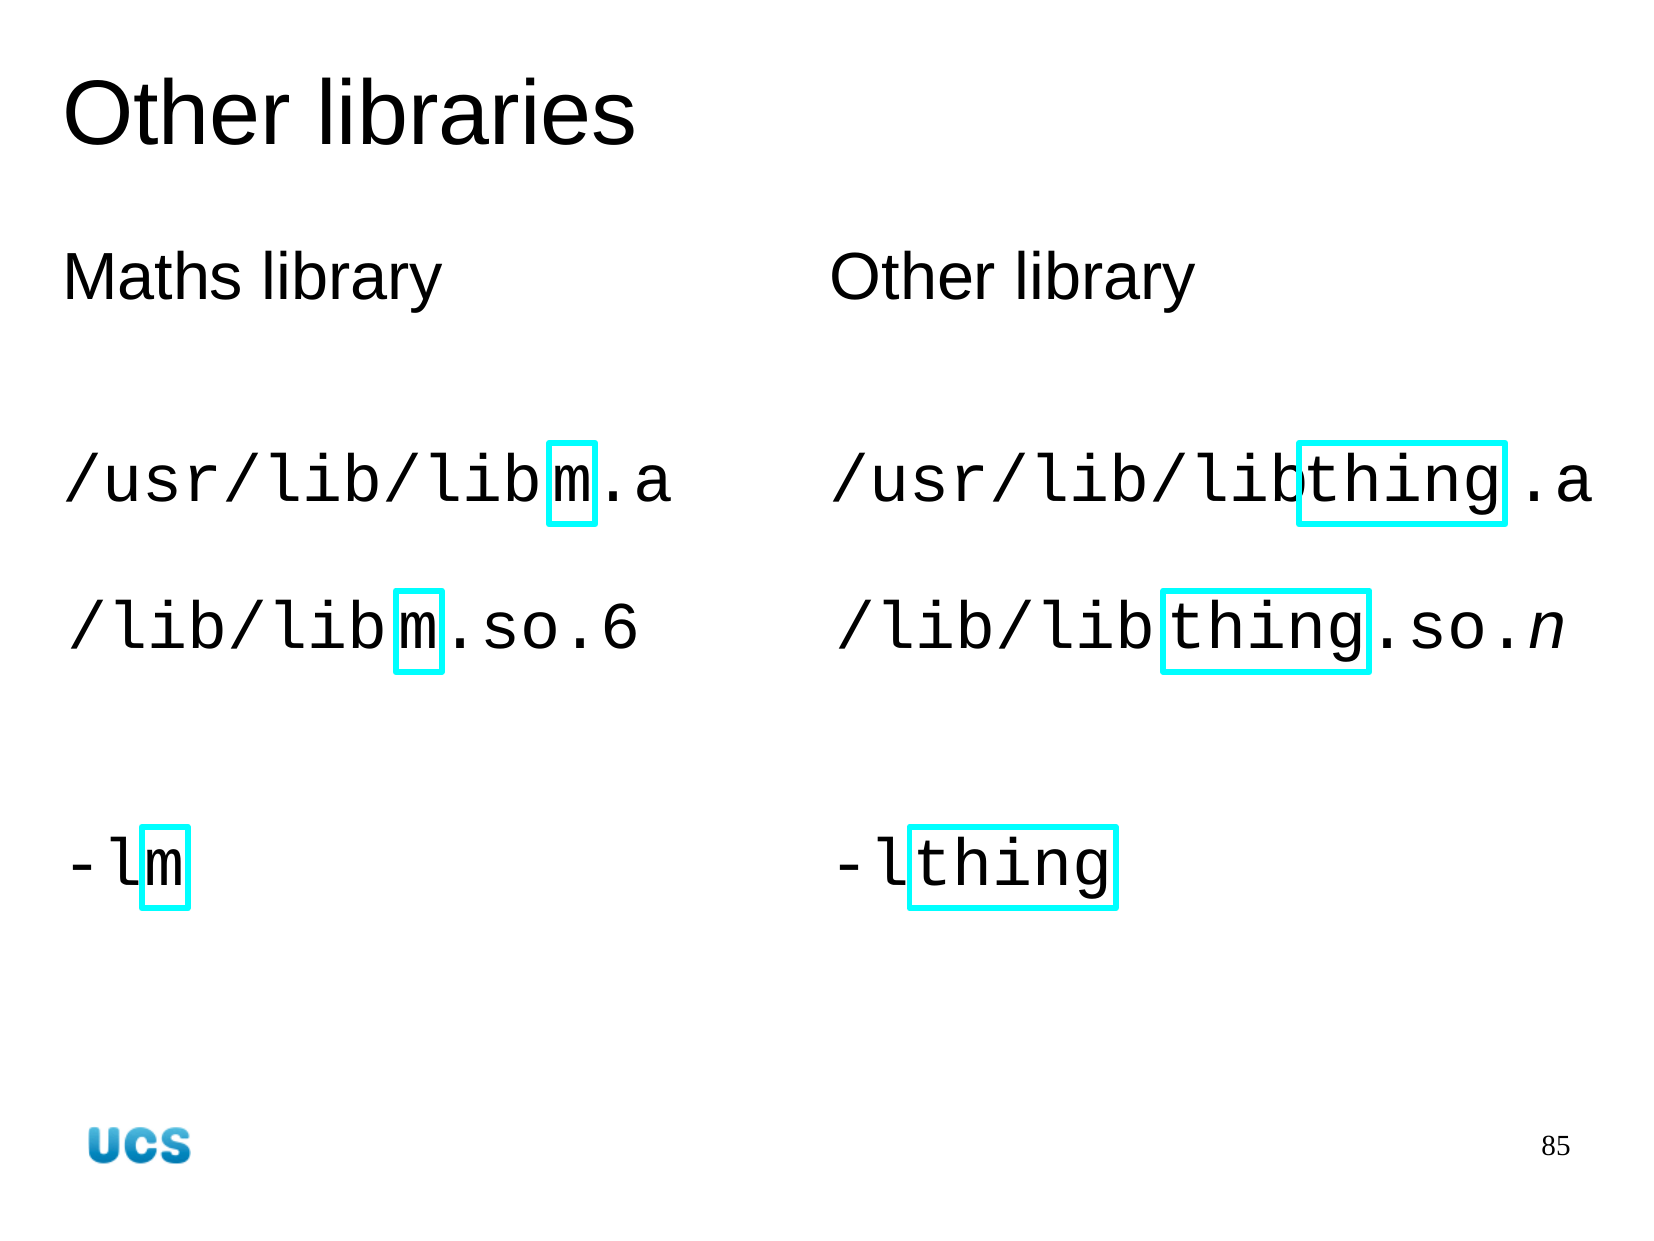

Other libraries
Maths library
Other library
/usr/lib/lib
m
.a
/usr/lib/lib
thing
.a
/lib/lib
m
.so.6
/lib/lib
thing
.so.n
-l
m
-l
thing
85